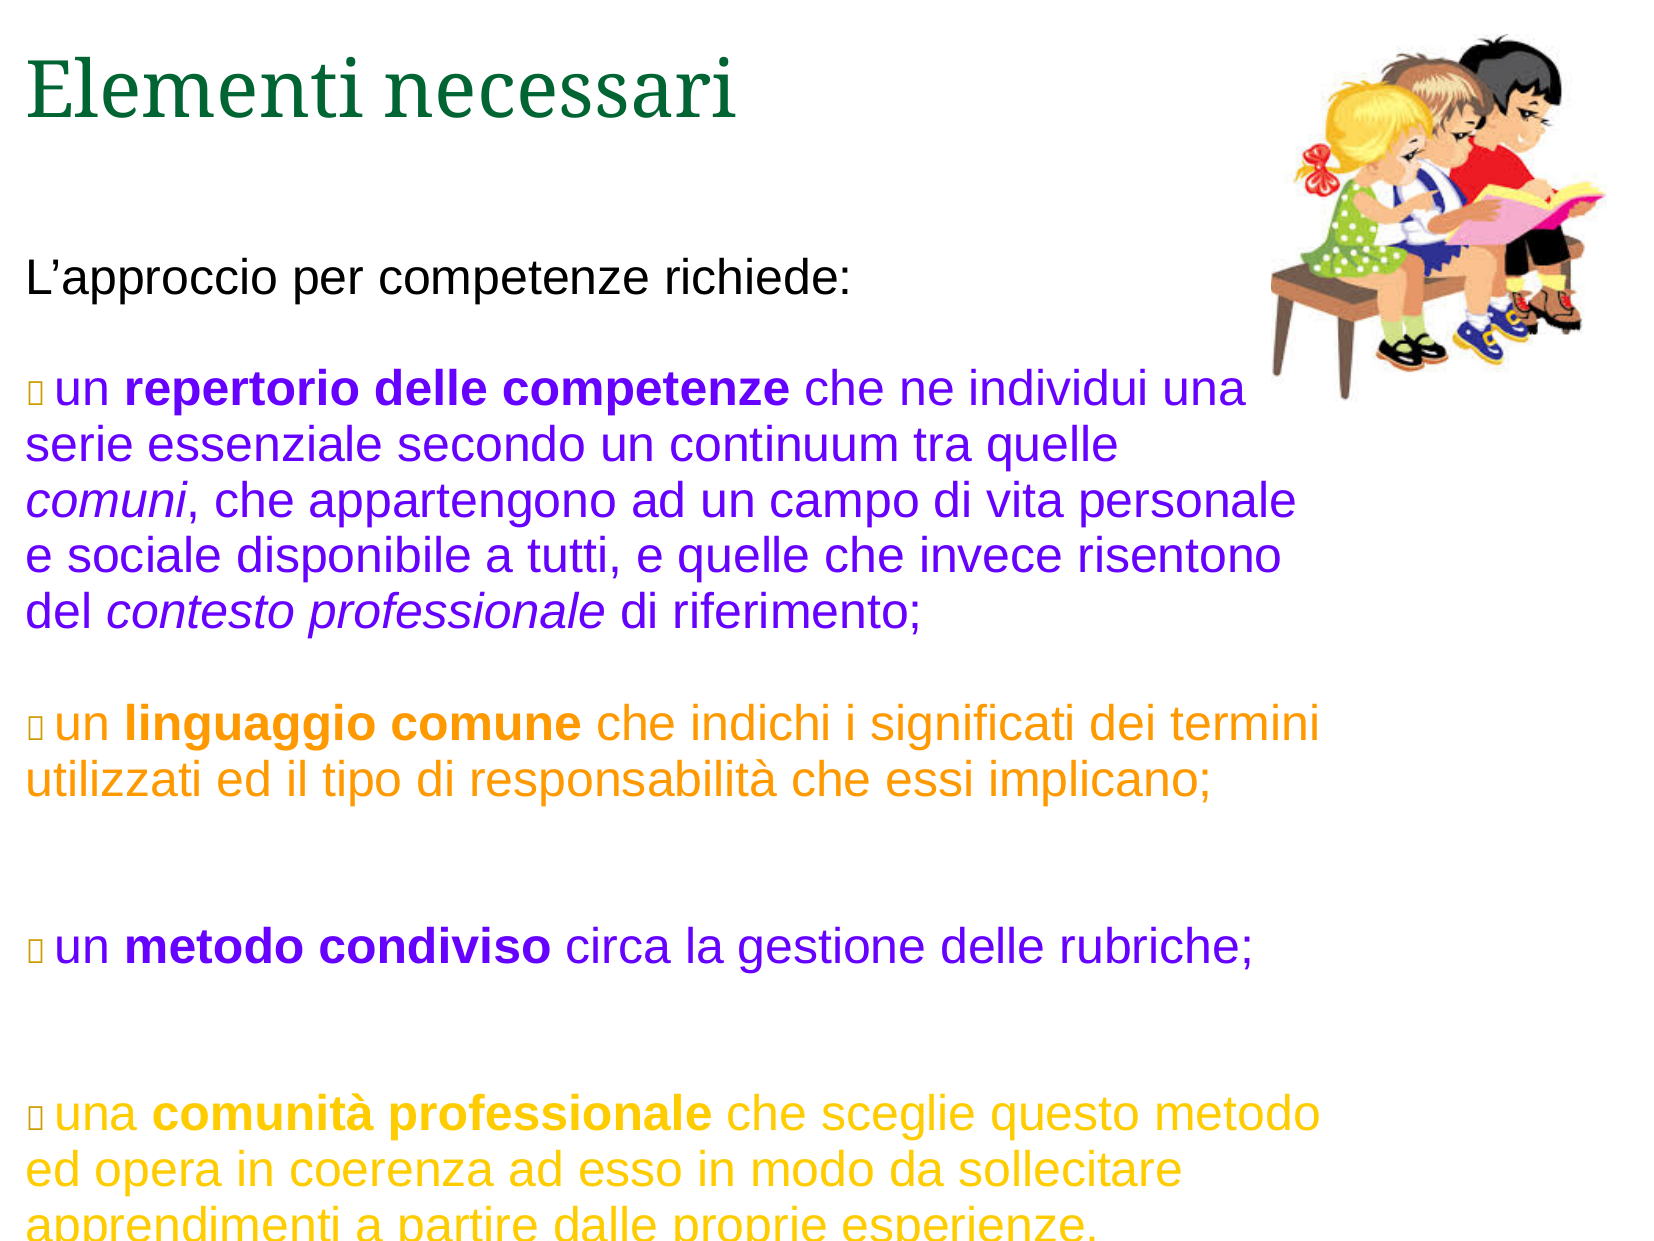

Elementi necessari
L’approccio per competenze richiede:
􀂄 un repertorio delle competenze che ne individui una
serie essenziale secondo un continuum tra quelle
comuni, che appartengono ad un campo di vita personale
e sociale disponibile a tutti, e quelle che invece risentono
del contesto professionale di riferimento;
􀂄 un linguaggio comune che indichi i significati dei termini
utilizzati ed il tipo di responsabilità che essi implicano;
􀂄 un metodo condiviso circa la gestione delle rubriche;
􀂄 una comunità professionale che sceglie questo metodo
ed opera in coerenza ad esso in modo da sollecitare
apprendimenti a partire dalle proprie esperienze.